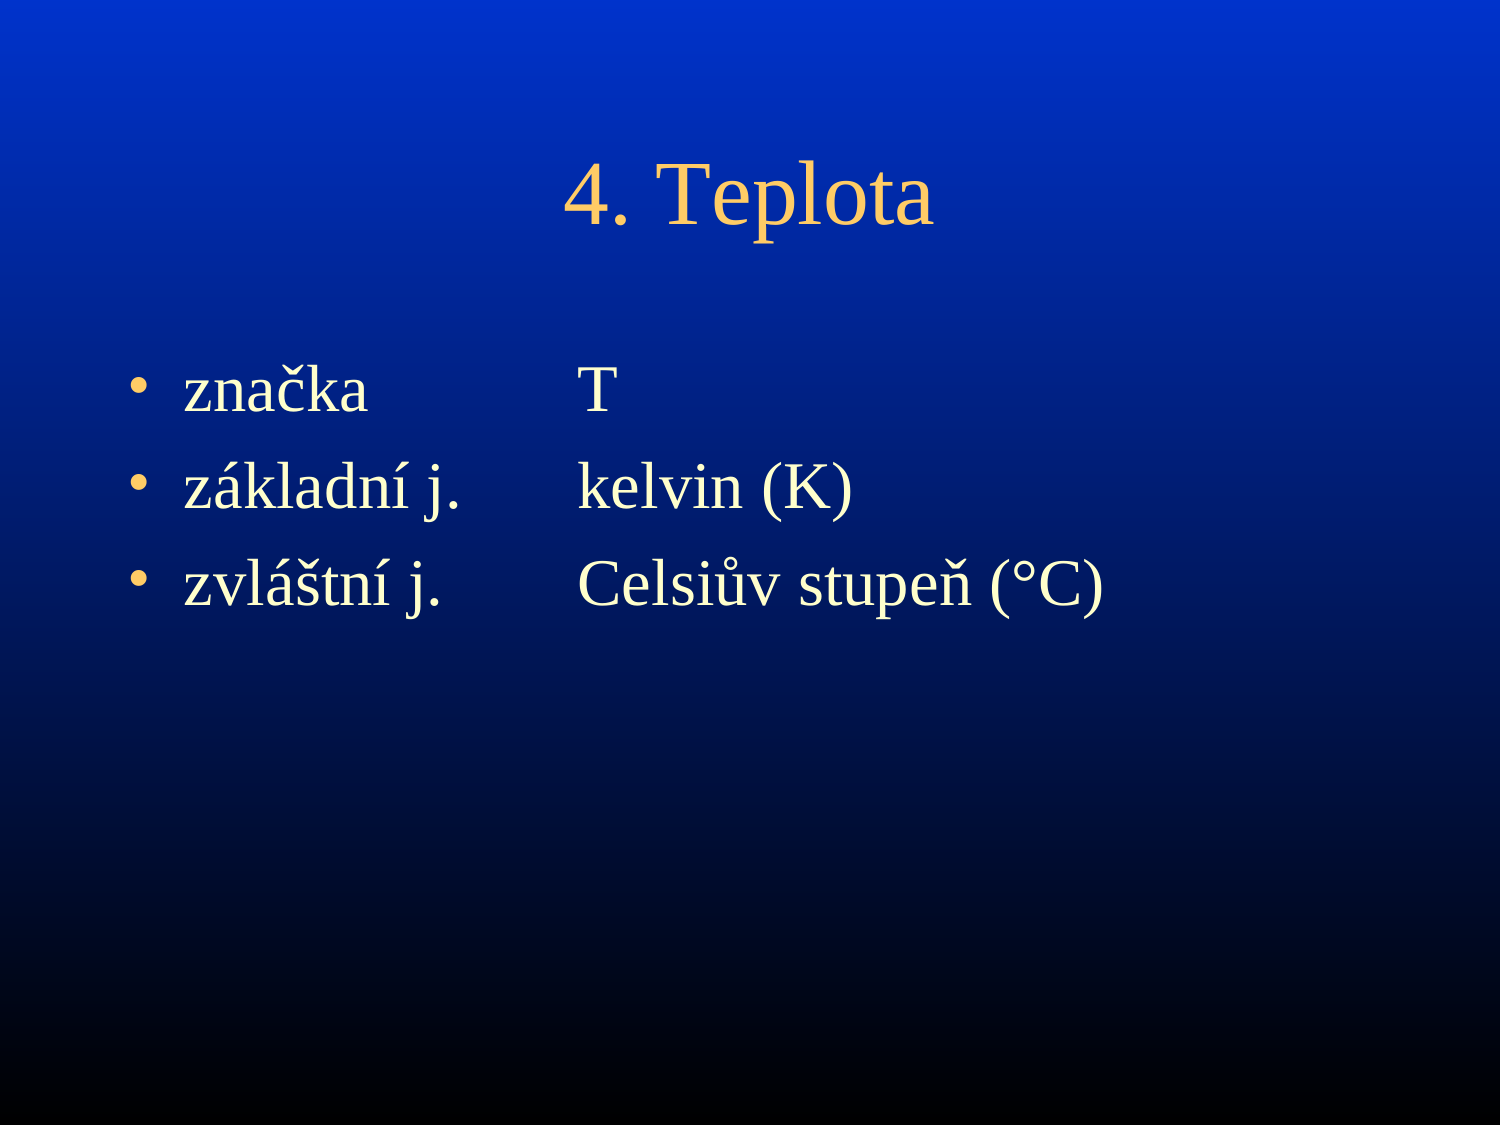

# 4. Teplota
značka 		T
základní j.	kelvin (K)
zvláštní j.	Celsiův stupeň (°C)
26